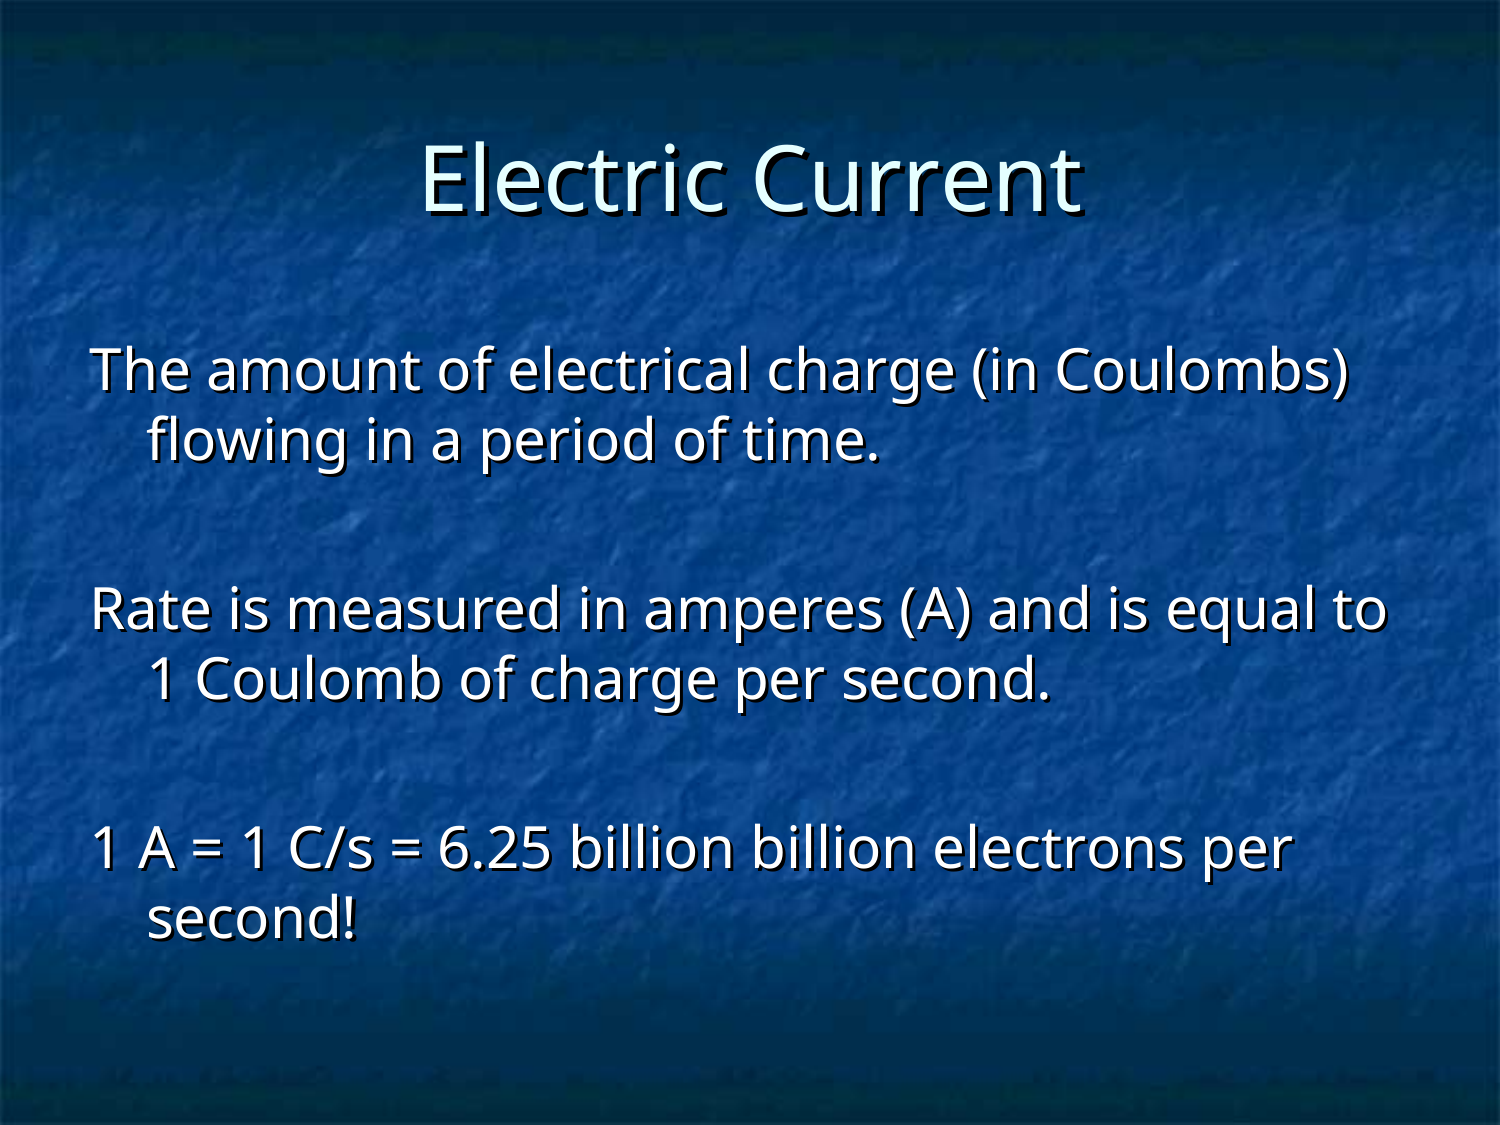

# Electric Current
The amount of electrical charge (in Coulombs) flowing in a period of time.
Rate is measured in amperes (A) and is equal to 1 Coulomb of charge per second.
1 A = 1 C/s = 6.25 billion billion electrons per second!